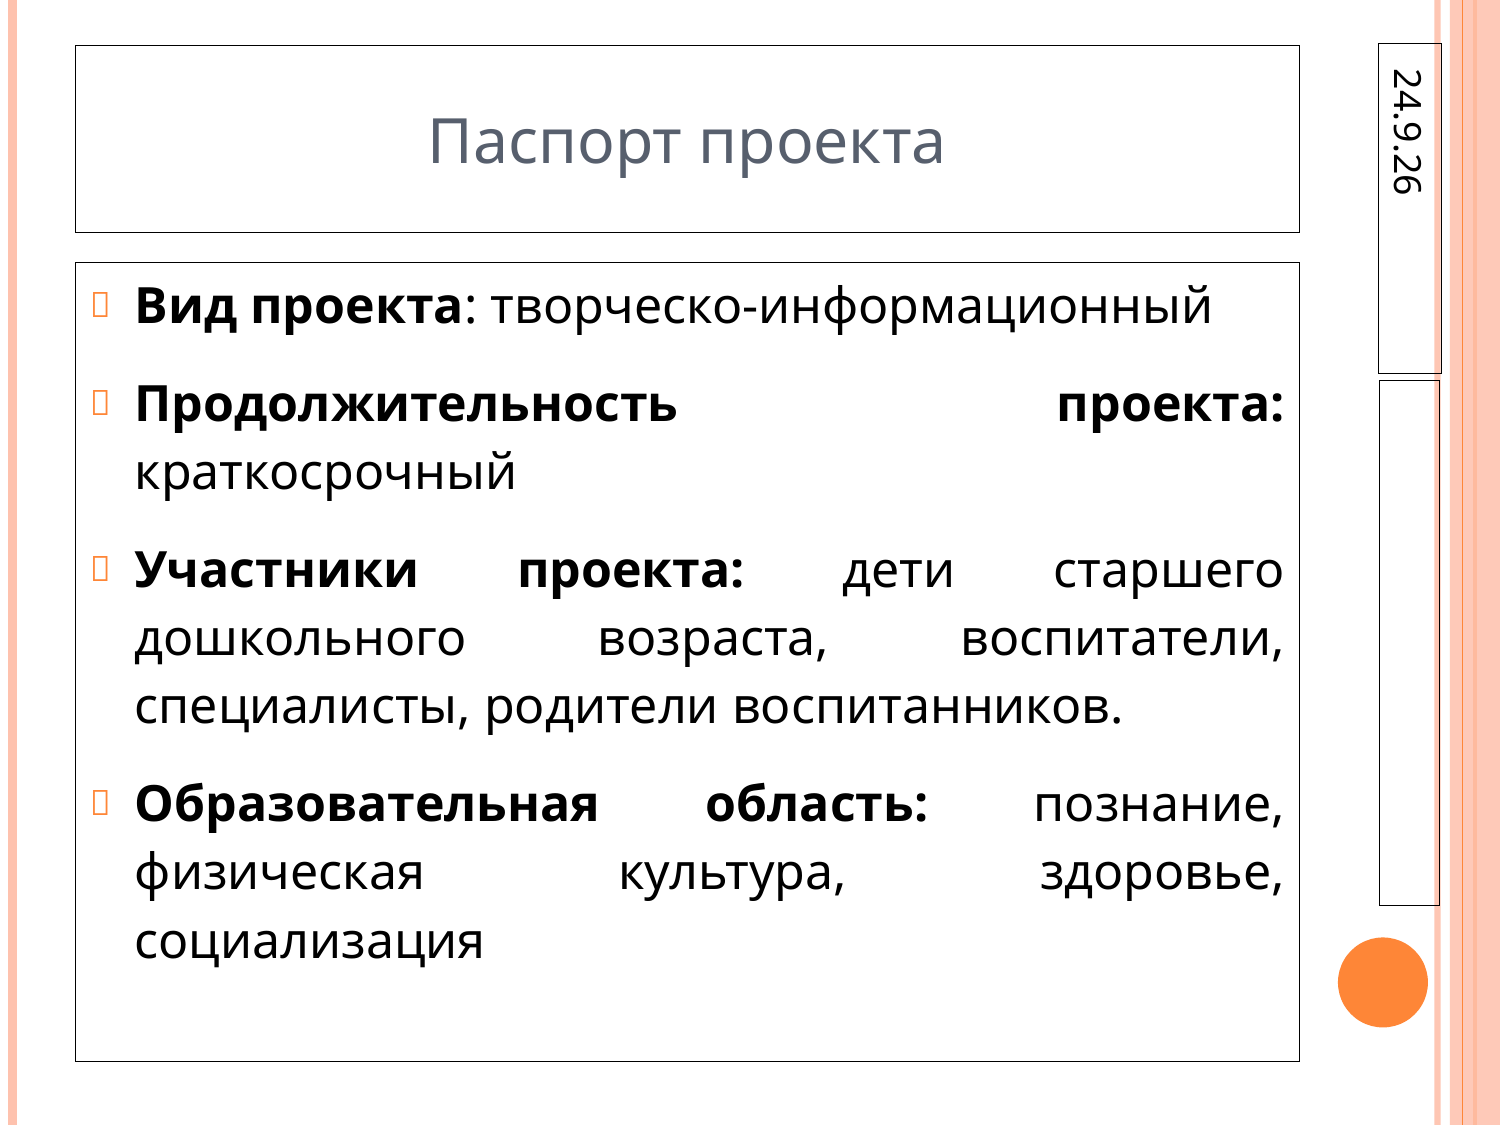

# Паспорт проекта
Вид проекта: творческо-информационный
Продолжительность проекта: краткосрочный
Участники проекта: дети старшего дошкольного возраста, воспитатели, специалисты, родители воспитанников.
Образовательная область: познание, физическая культура, здоровье, социализация